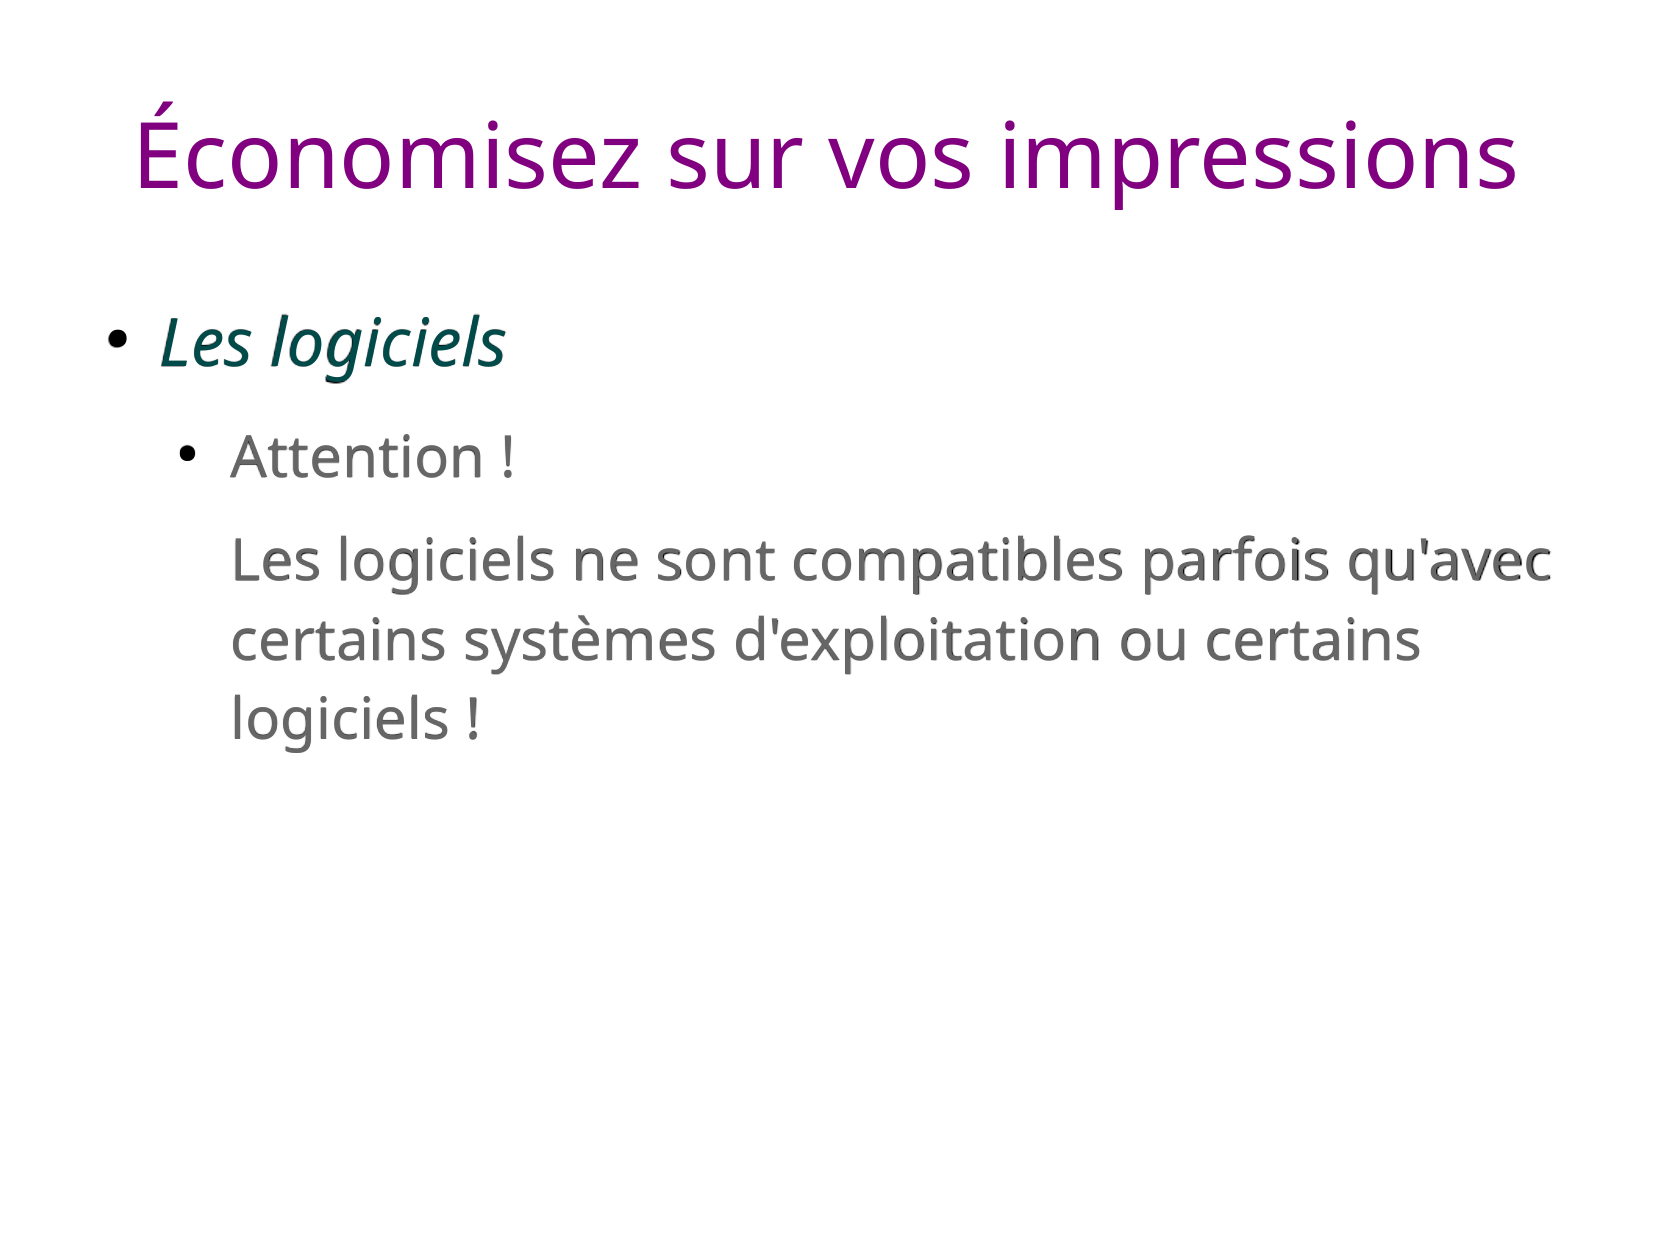

# Économisez sur vos impressions
Les logiciels
Attention !
Les logiciels ne sont compatibles parfois qu'avec certains systèmes d'exploitation ou certains logiciels !